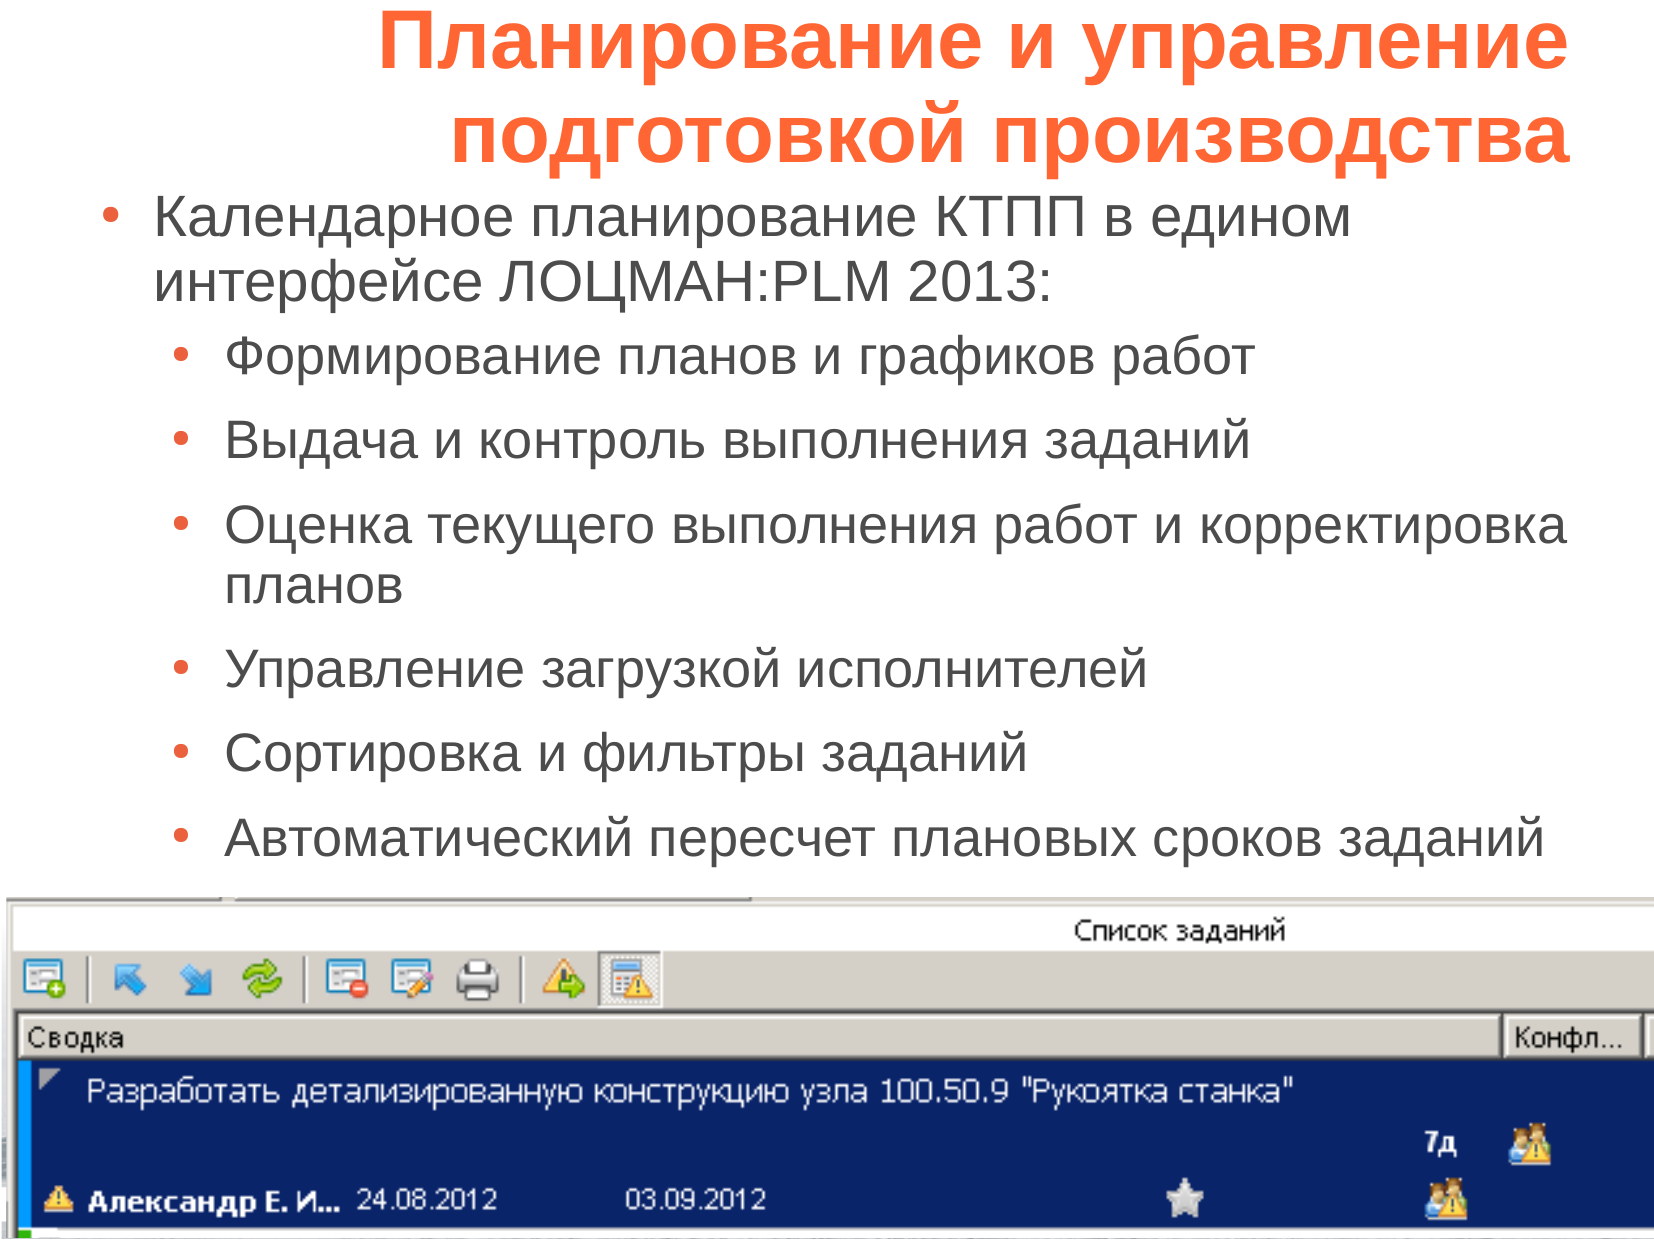

# Планирование и управление подготовкой производства
Календарное планирование КТПП в едином интерфейсе ЛОЦМАН:PLM 2013:
Формирование планов и графиков работ
Выдача и контроль выполнения заданий
Оценка текущего выполнения работ и корректировка планов
Управление загрузкой исполнителей
Сортировка и фильтры заданий
Автоматический пересчет плановых сроков заданий